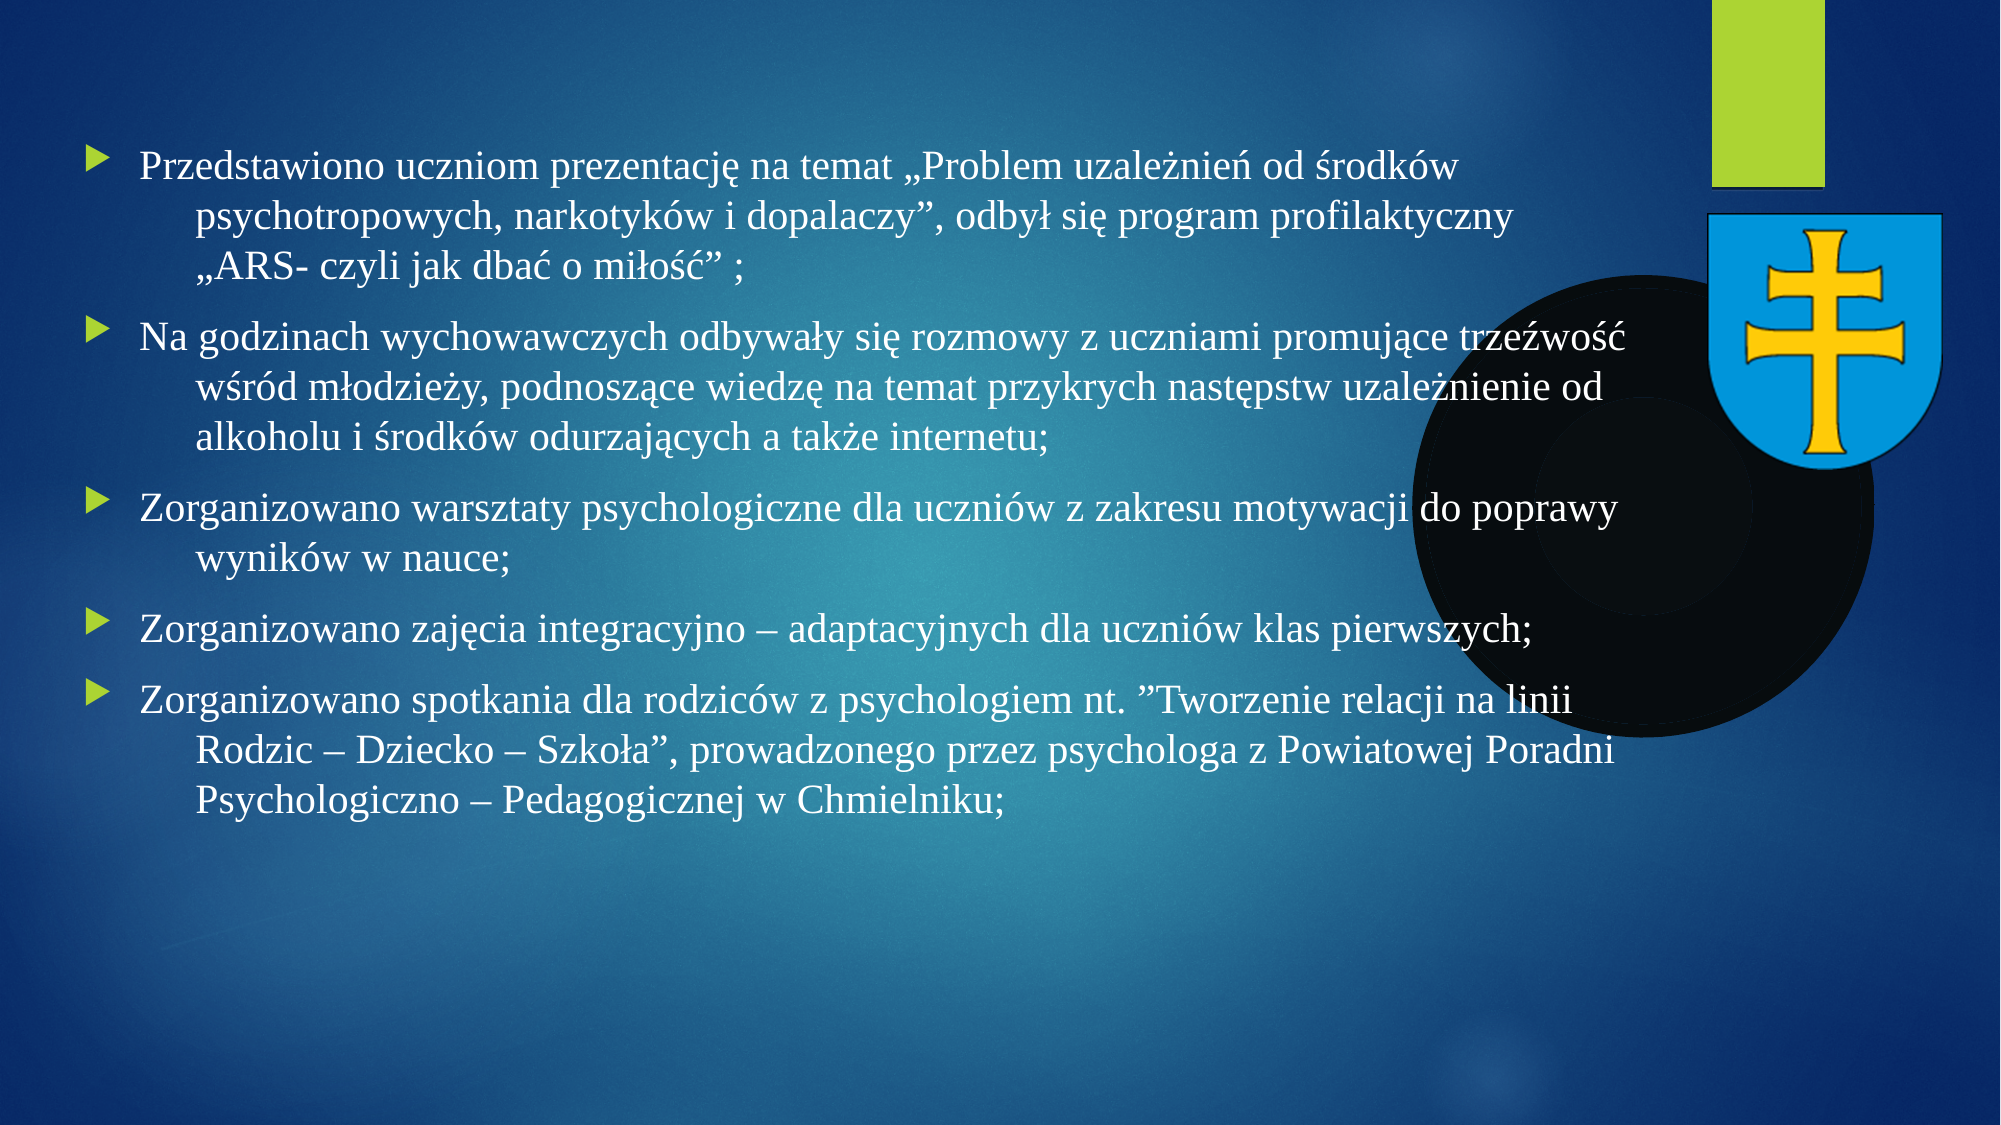

# Przedstawiono uczniom prezentację na temat „Problem uzależnień od środków psychotropowych, narkotyków i dopalaczy”, odbył się program profilaktyczny „ARS- czyli jak dbać o miłość” ;
Na godzinach wychowawczych odbywały się rozmowy z uczniami promujące trzeźwość wśród młodzieży, podnoszące wiedzę na temat przykrych następstw uzależnienie od alkoholu i środków odurzających a także internetu;
Zorganizowano warsztaty psychologiczne dla uczniów z zakresu motywacji do poprawy wyników w nauce;
Zorganizowano zajęcia integracyjno – adaptacyjnych dla uczniów klas pierwszych;
Zorganizowano spotkania dla rodziców z psychologiem nt. ”Tworzenie relacji na linii Rodzic – Dziecko – Szkoła”, prowadzonego przez psychologa z Powiatowej Poradni Psychologiczno – Pedagogicznej w Chmielniku;